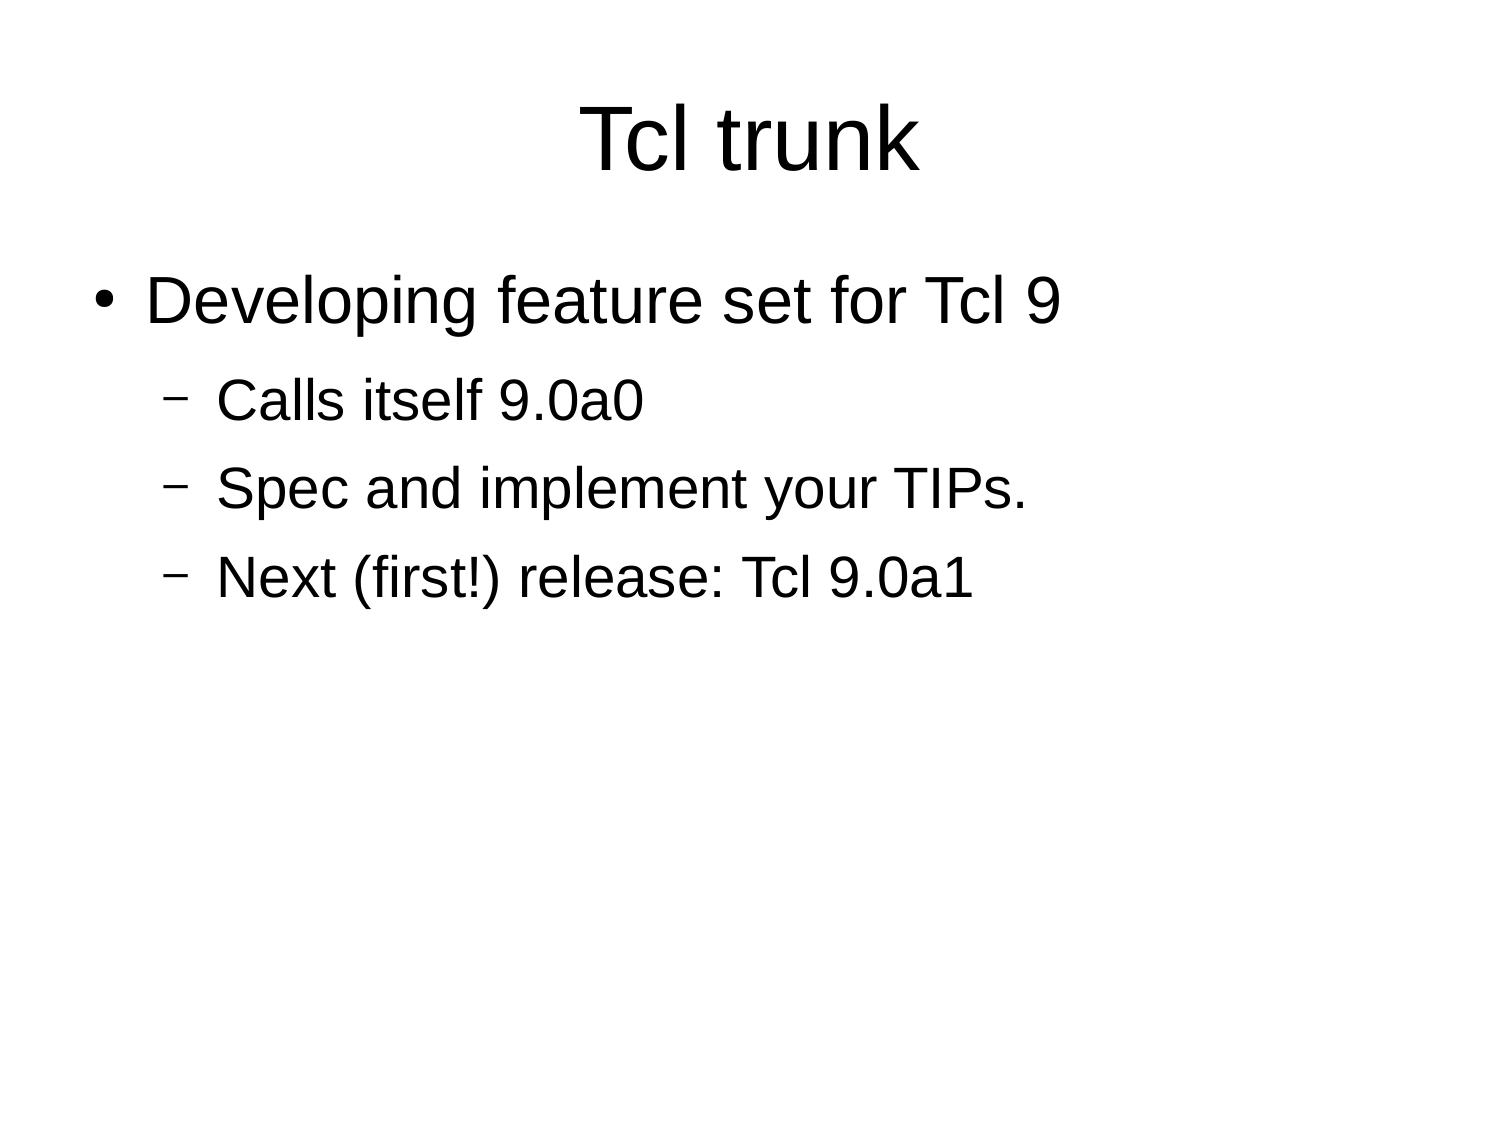

# Tcl trunk
Developing feature set for Tcl 9
Calls itself 9.0a0
Spec and implement your TIPs.
Next (first!) release: Tcl 9.0a1